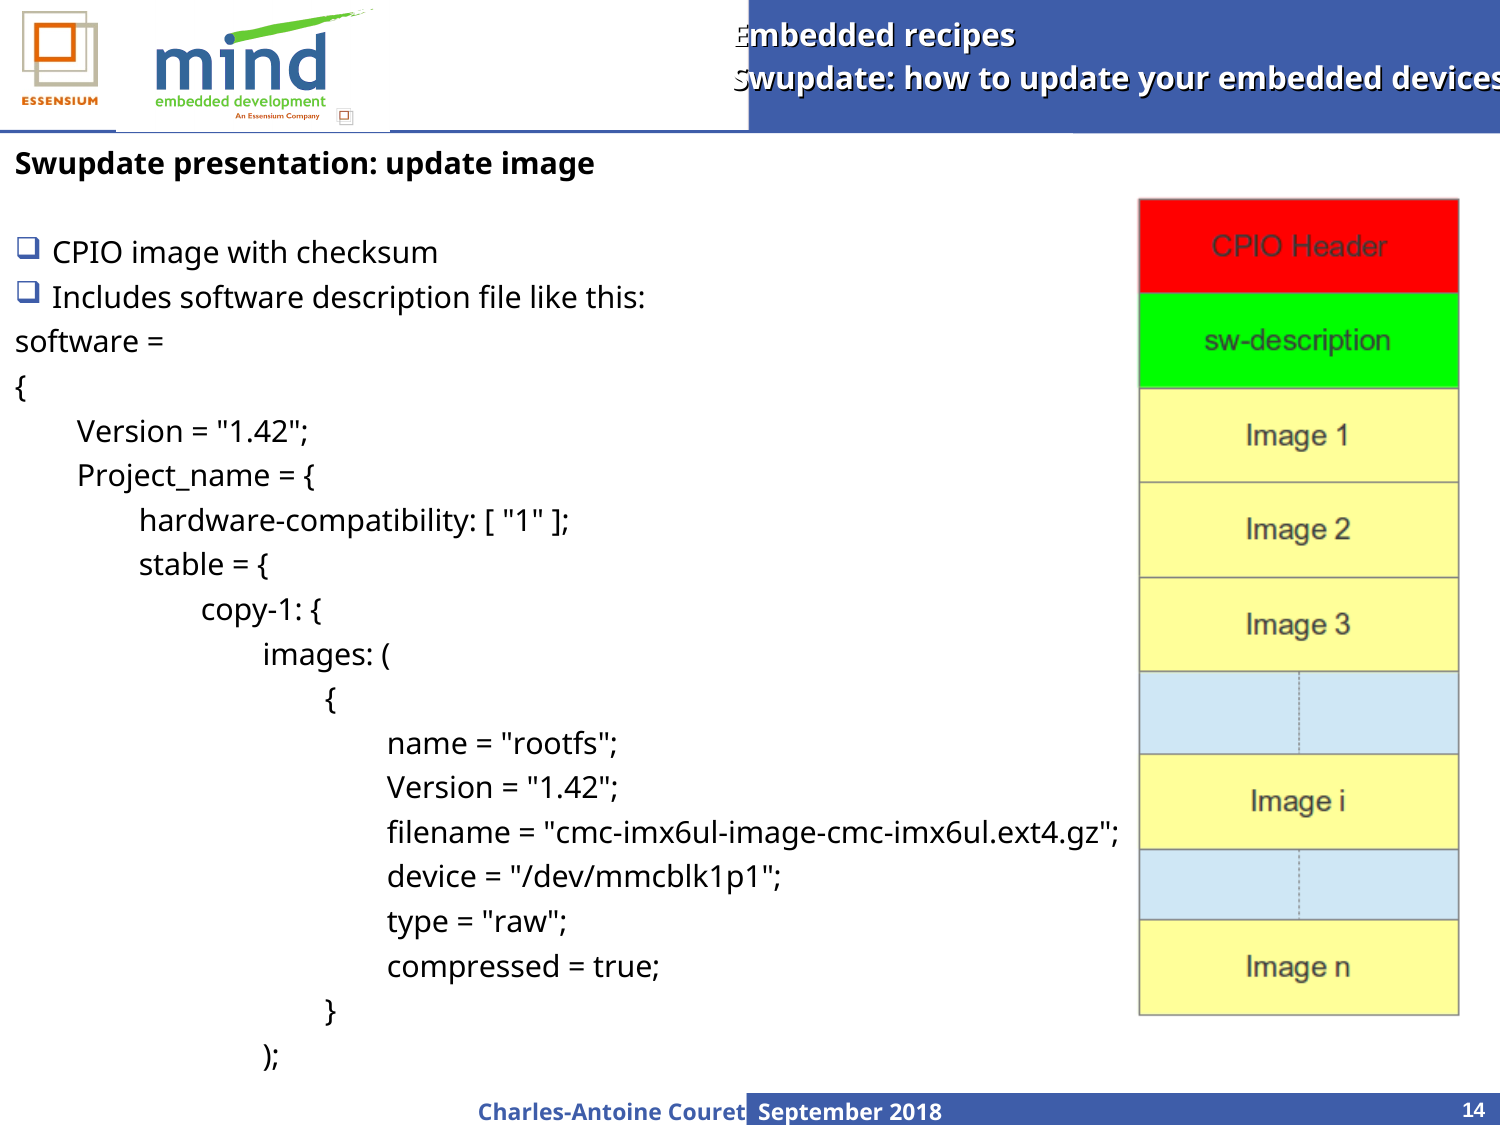

Embedded recipes
Swupdate: how to update your embedded devices?
# Swupdate presentation: update image
 CPIO image with checksum
 Includes software description file like this:
software =
{
 Version = "1.42";
 Project_name = {
 hardware-compatibility: [ "1" ];
 stable = {
 copy-1: {
 images: (
 {
 name = "rootfs";
 Version = "1.42";
 filename = "cmc-imx6ul-image-cmc-imx6ul.ext4.gz";
 device = "/dev/mmcblk1p1";
 type = "raw";
 compressed = true;
 }
 );
Charles-Antoine Couret September 2018